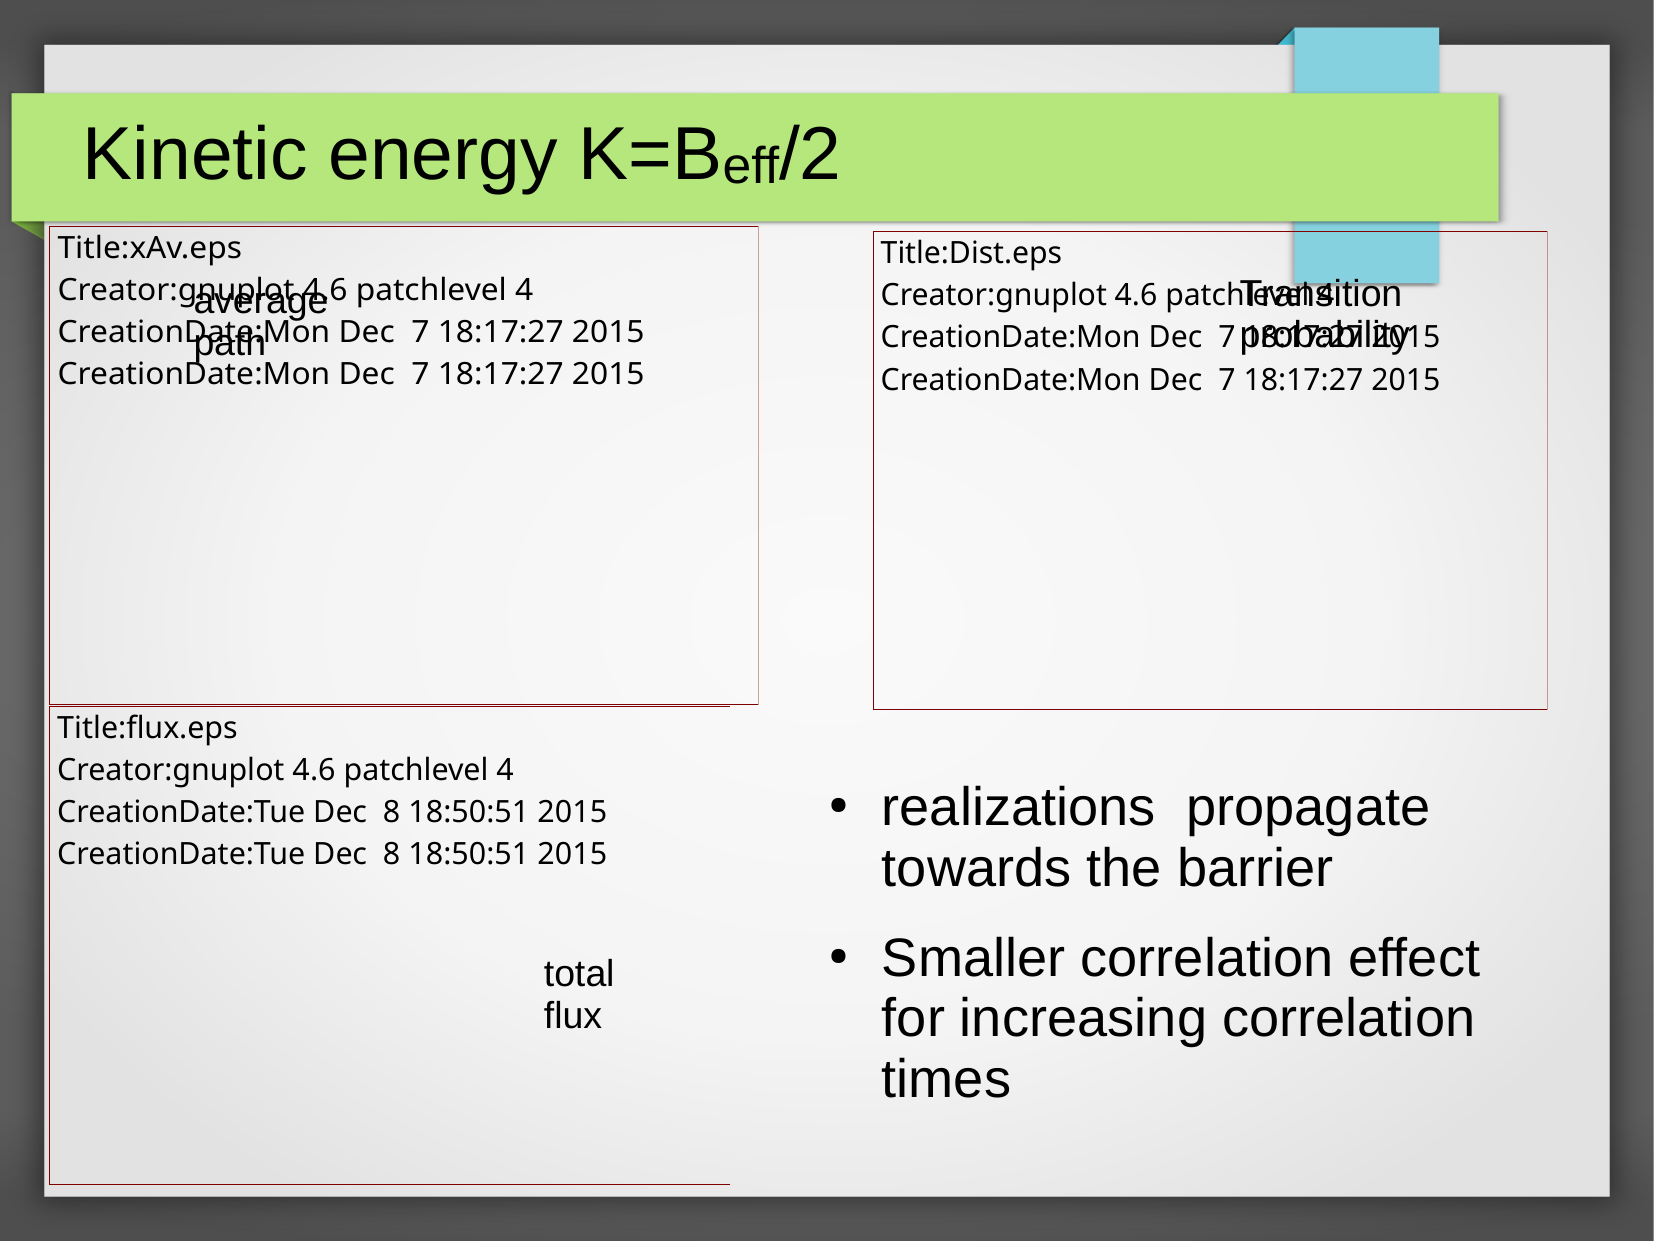

# Kinetic energy K=Beff/2
Transition
probability
average
path
realizations propagate towards the barrier
Smaller correlation effect for increasing correlation times
total
flux